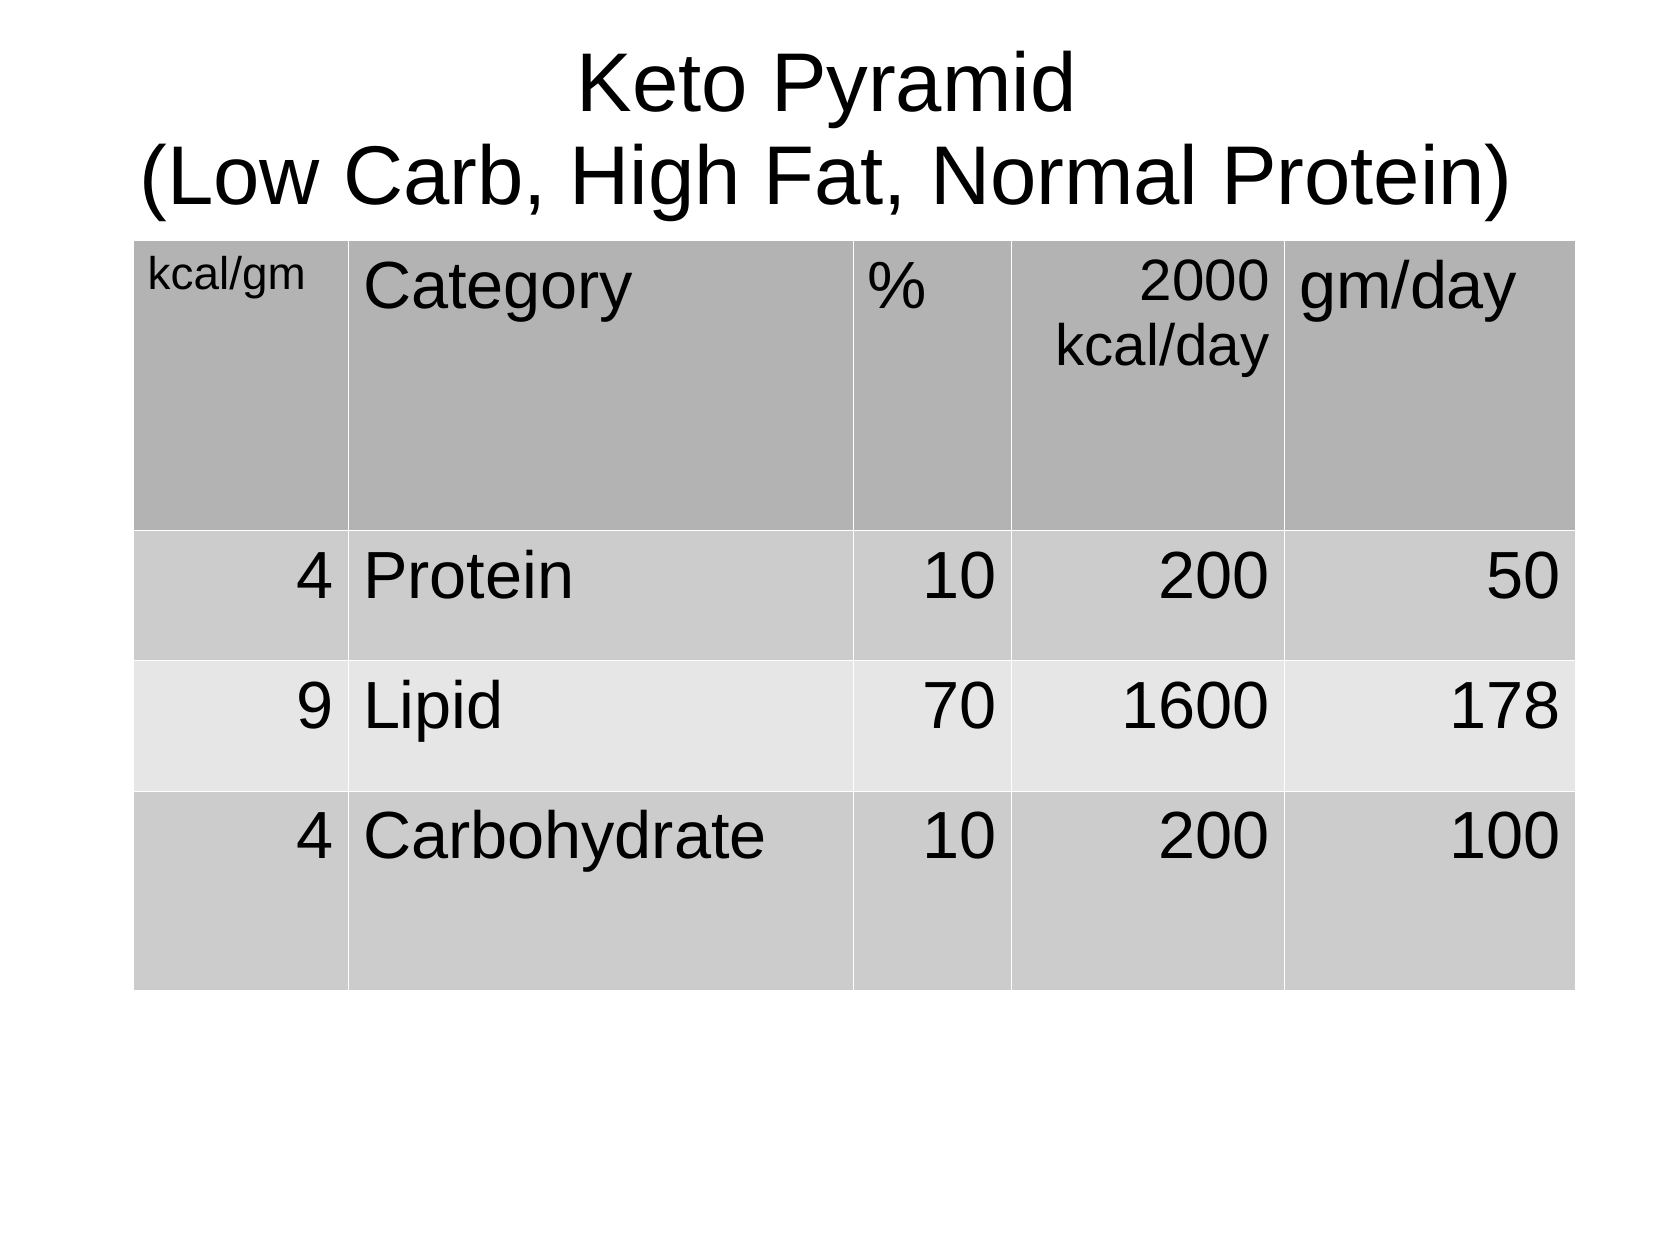

# Keto Pyramid (Low Carb, High Fat, Normal Protein)
| kcal/gm | Category | % | 2000 kcal/day | gm/day |
| --- | --- | --- | --- | --- |
| 4 | Protein | 10 | 200 | 50 |
| 9 | Lipid | 70 | 1600 | 178 |
| 4 | Carbohydrate | 10 | 200 | 100 |